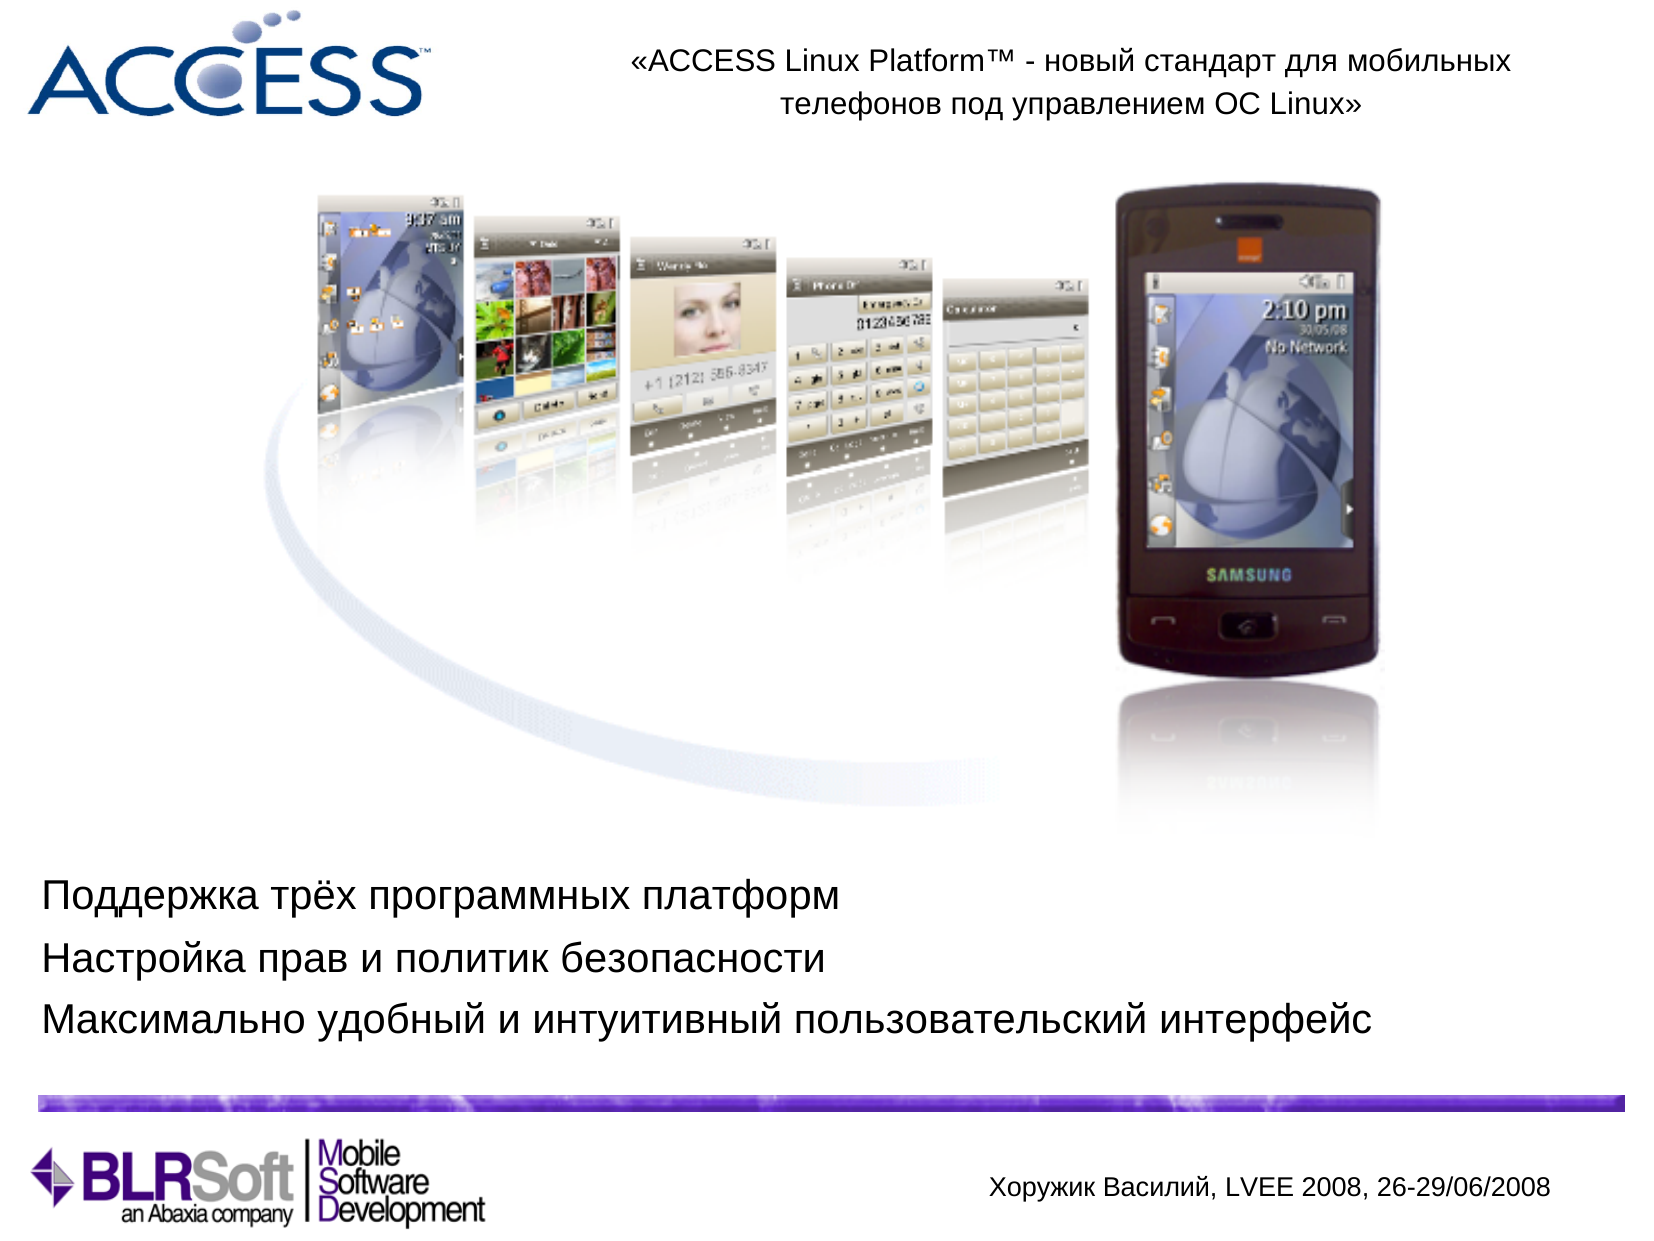

# «ACCESS Linux Platform™ - новый стандарт для мобильных телефонов под управлением ОС Linux»
Поддержка трёх программных платформ
Настройка прав и политик безопасности
Максимально удобный и интуитивный пользовательский интерфейс
Хоружик Василий, LVEE 2008, 26-29/06/2008